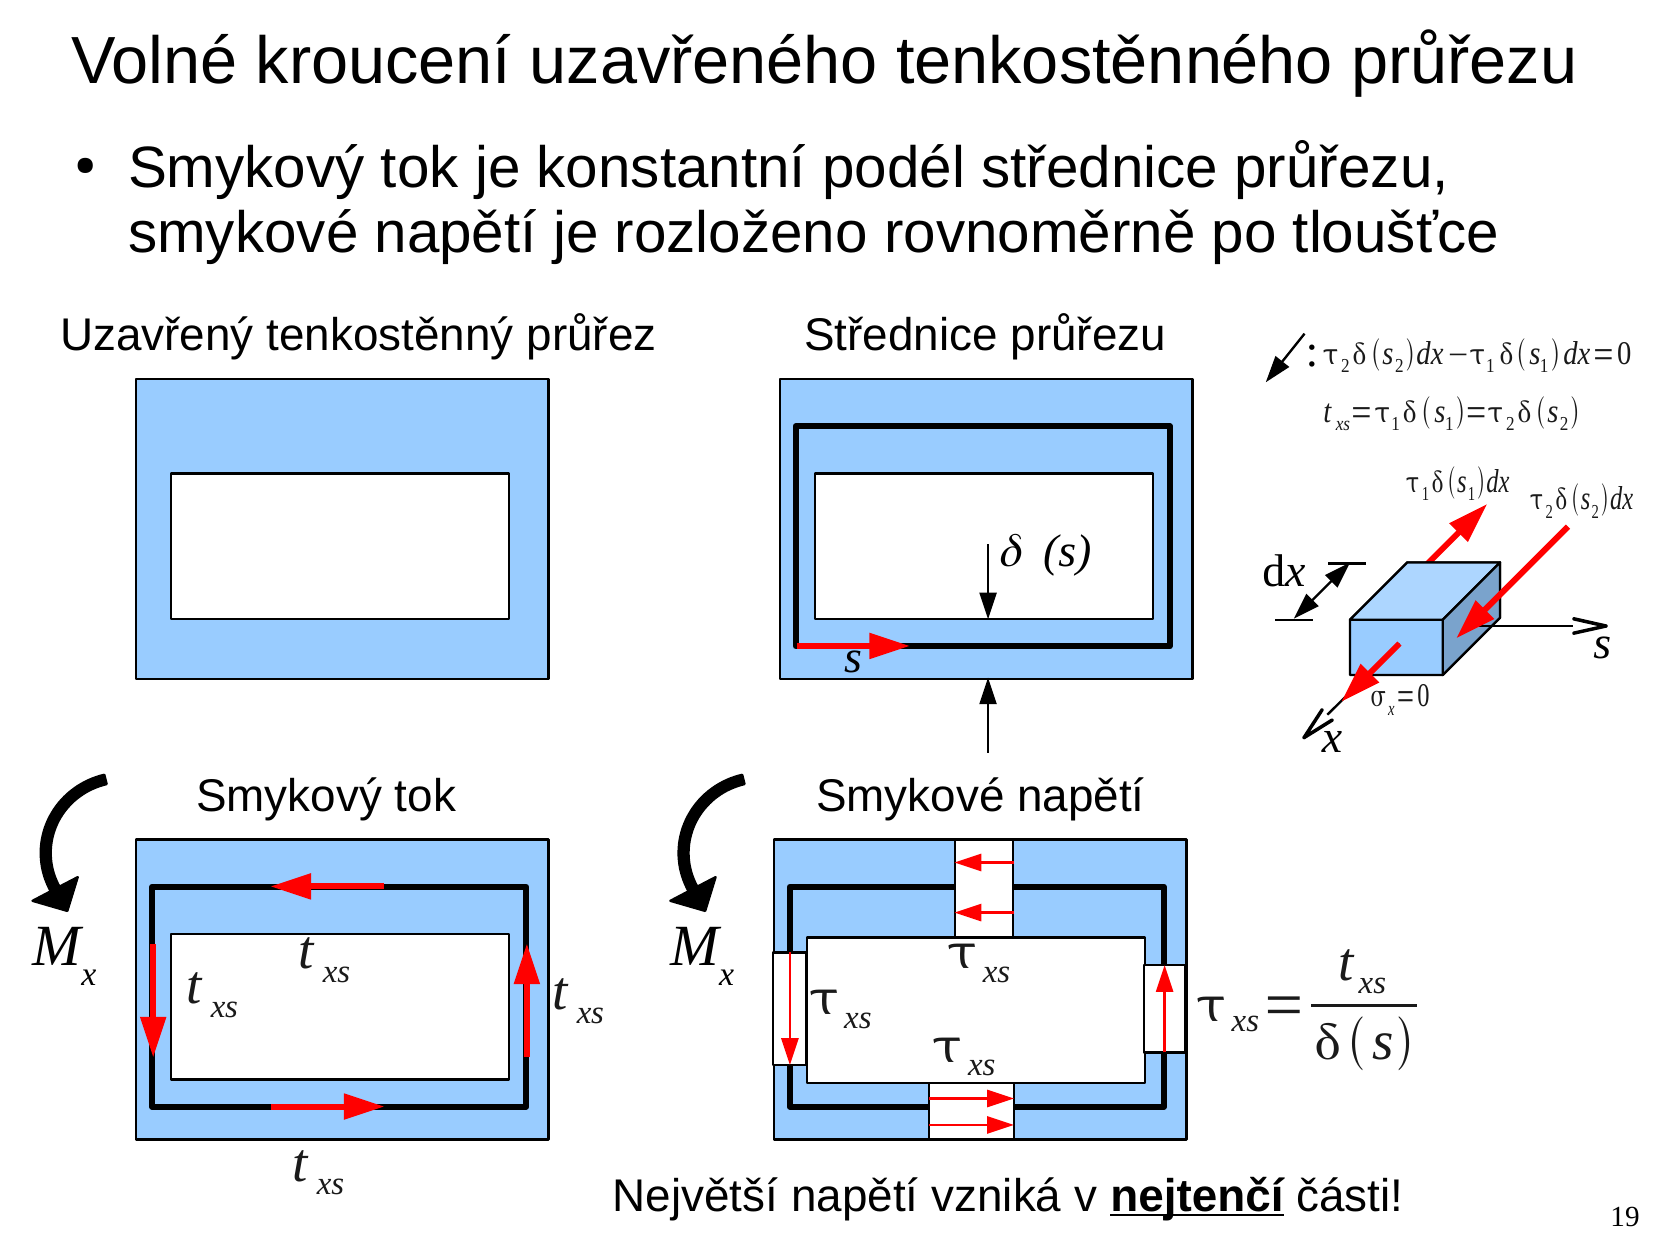

# Volné kroucení uzavřeného tenkostěnného průřezu
Smykový tok je konstantní podél střednice průřezu, smykové napětí je rozloženo rovnoměrně po tloušťce
Uzavřený tenkostěnný průřez
Střednice průřezu
:
d (s)
dx
s
s
x
Smykový tok
Smykové napětí
Mx
Mx
Největší napětí vzniká v nejtenčí části!
19